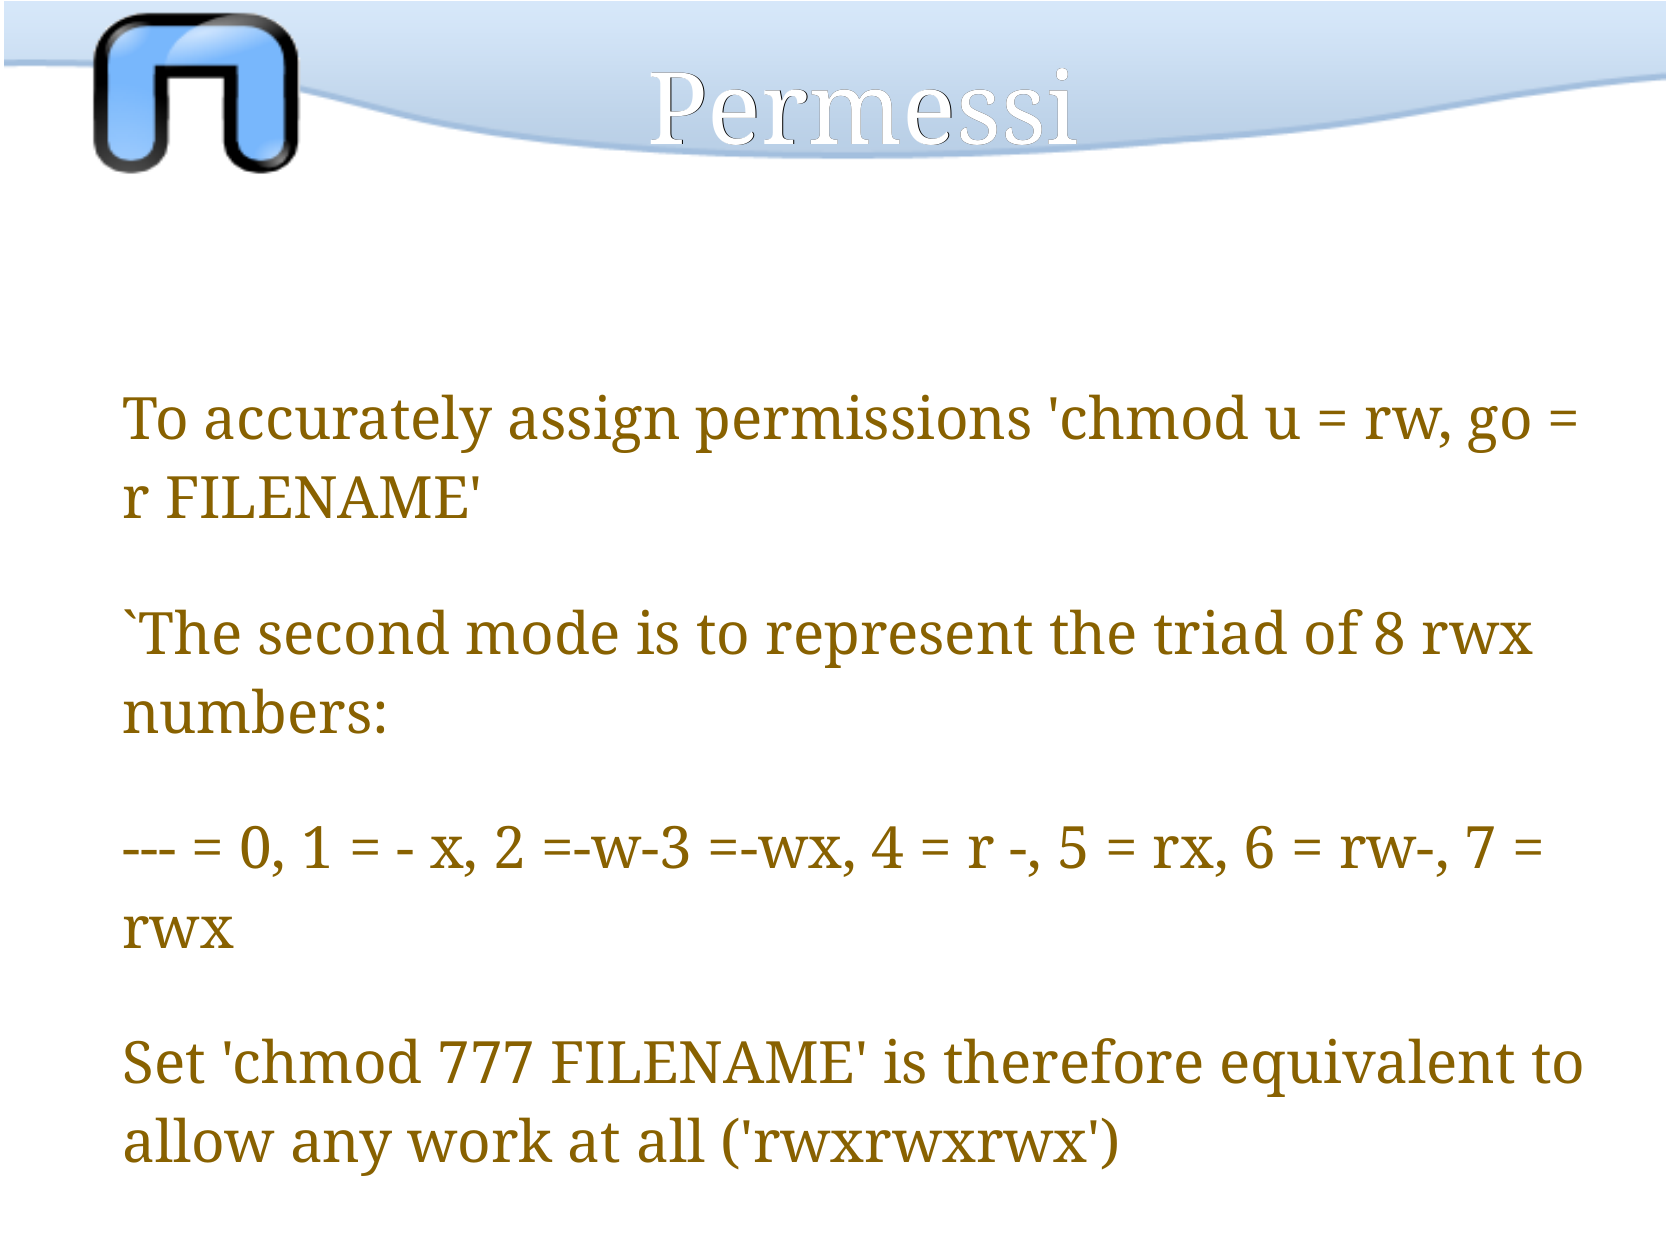

Permessi
# To accurately assign permissions 'chmod u = rw, go = r FILENAME'
`The second mode is to represent the triad of 8 rwx numbers:
--- = 0, 1 = - x, 2 =-w-3 =-wx, 4 = r -, 5 = rx, 6 = rw-, 7 = rwx
Set 'chmod 777 FILENAME' is therefore equivalent to allow any work at all ('rwxrwxrwx')